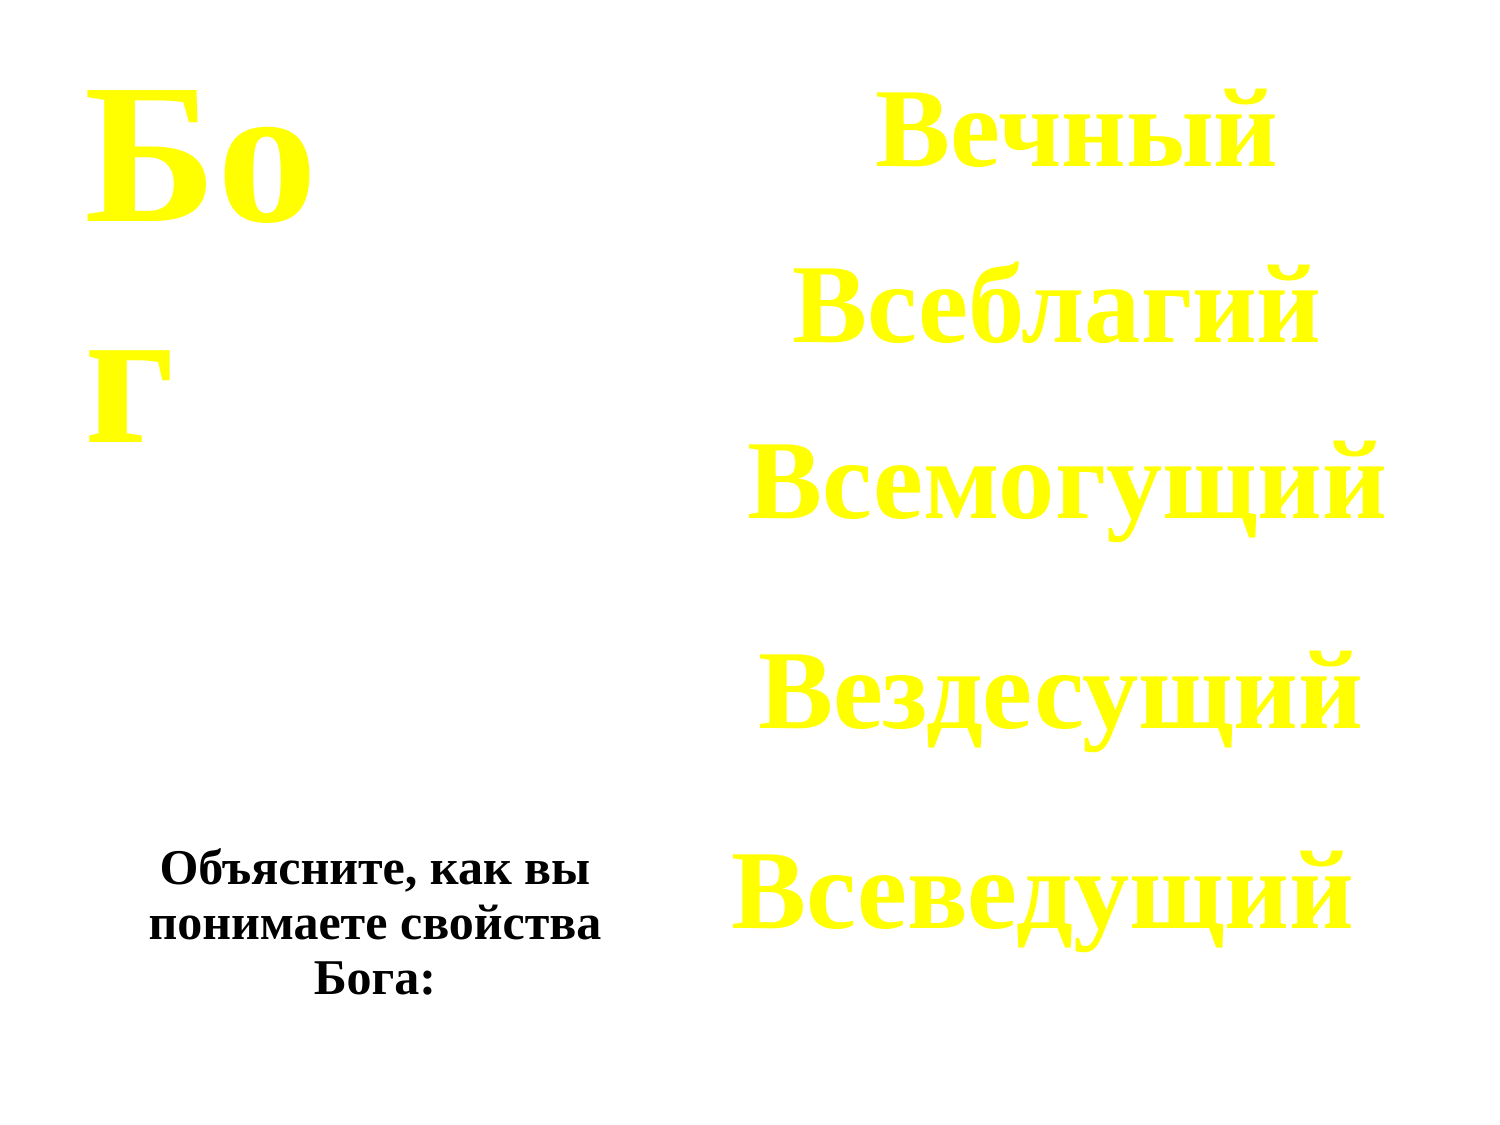

Бог
Вечный
Всеблагий
Всемогущий
Вездесущий
Всеведущий
Объясните, как вы понимаете свойства Бога: